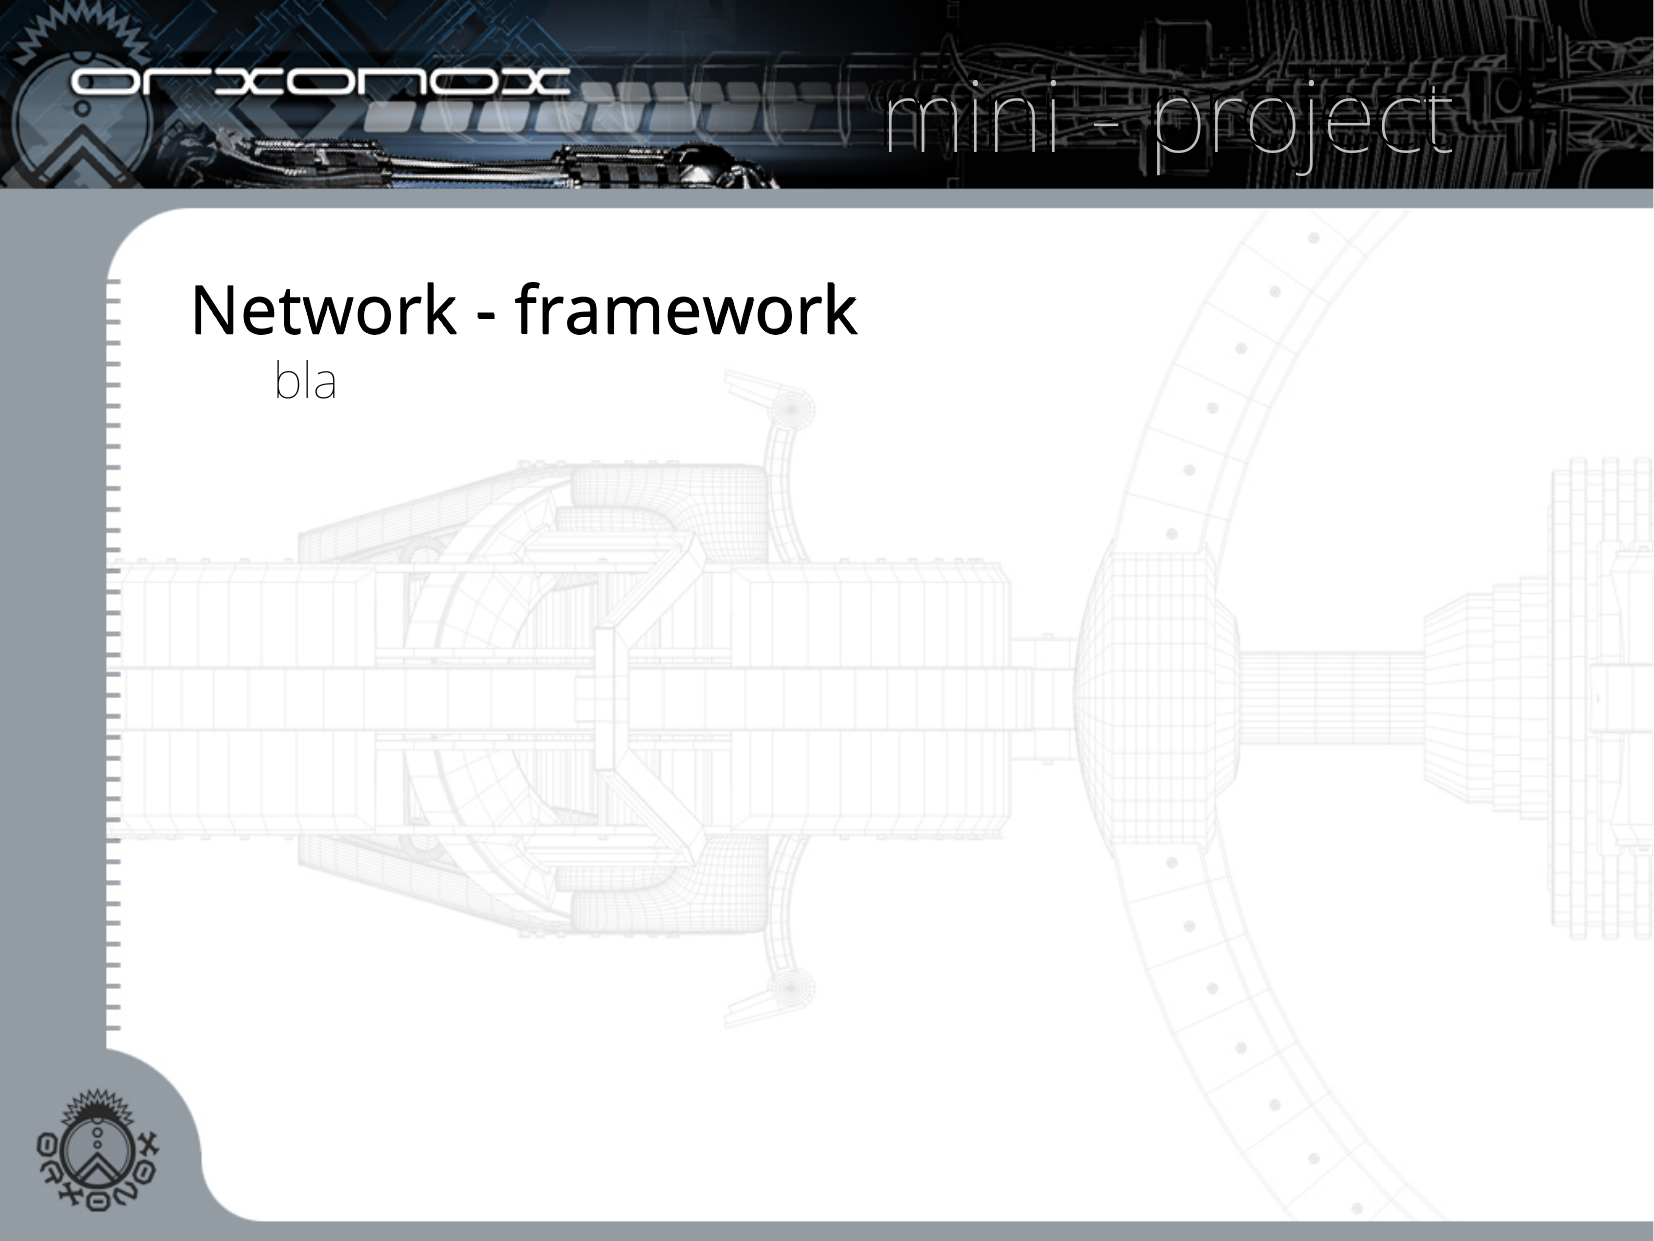

mini - project
Network - framework
bla